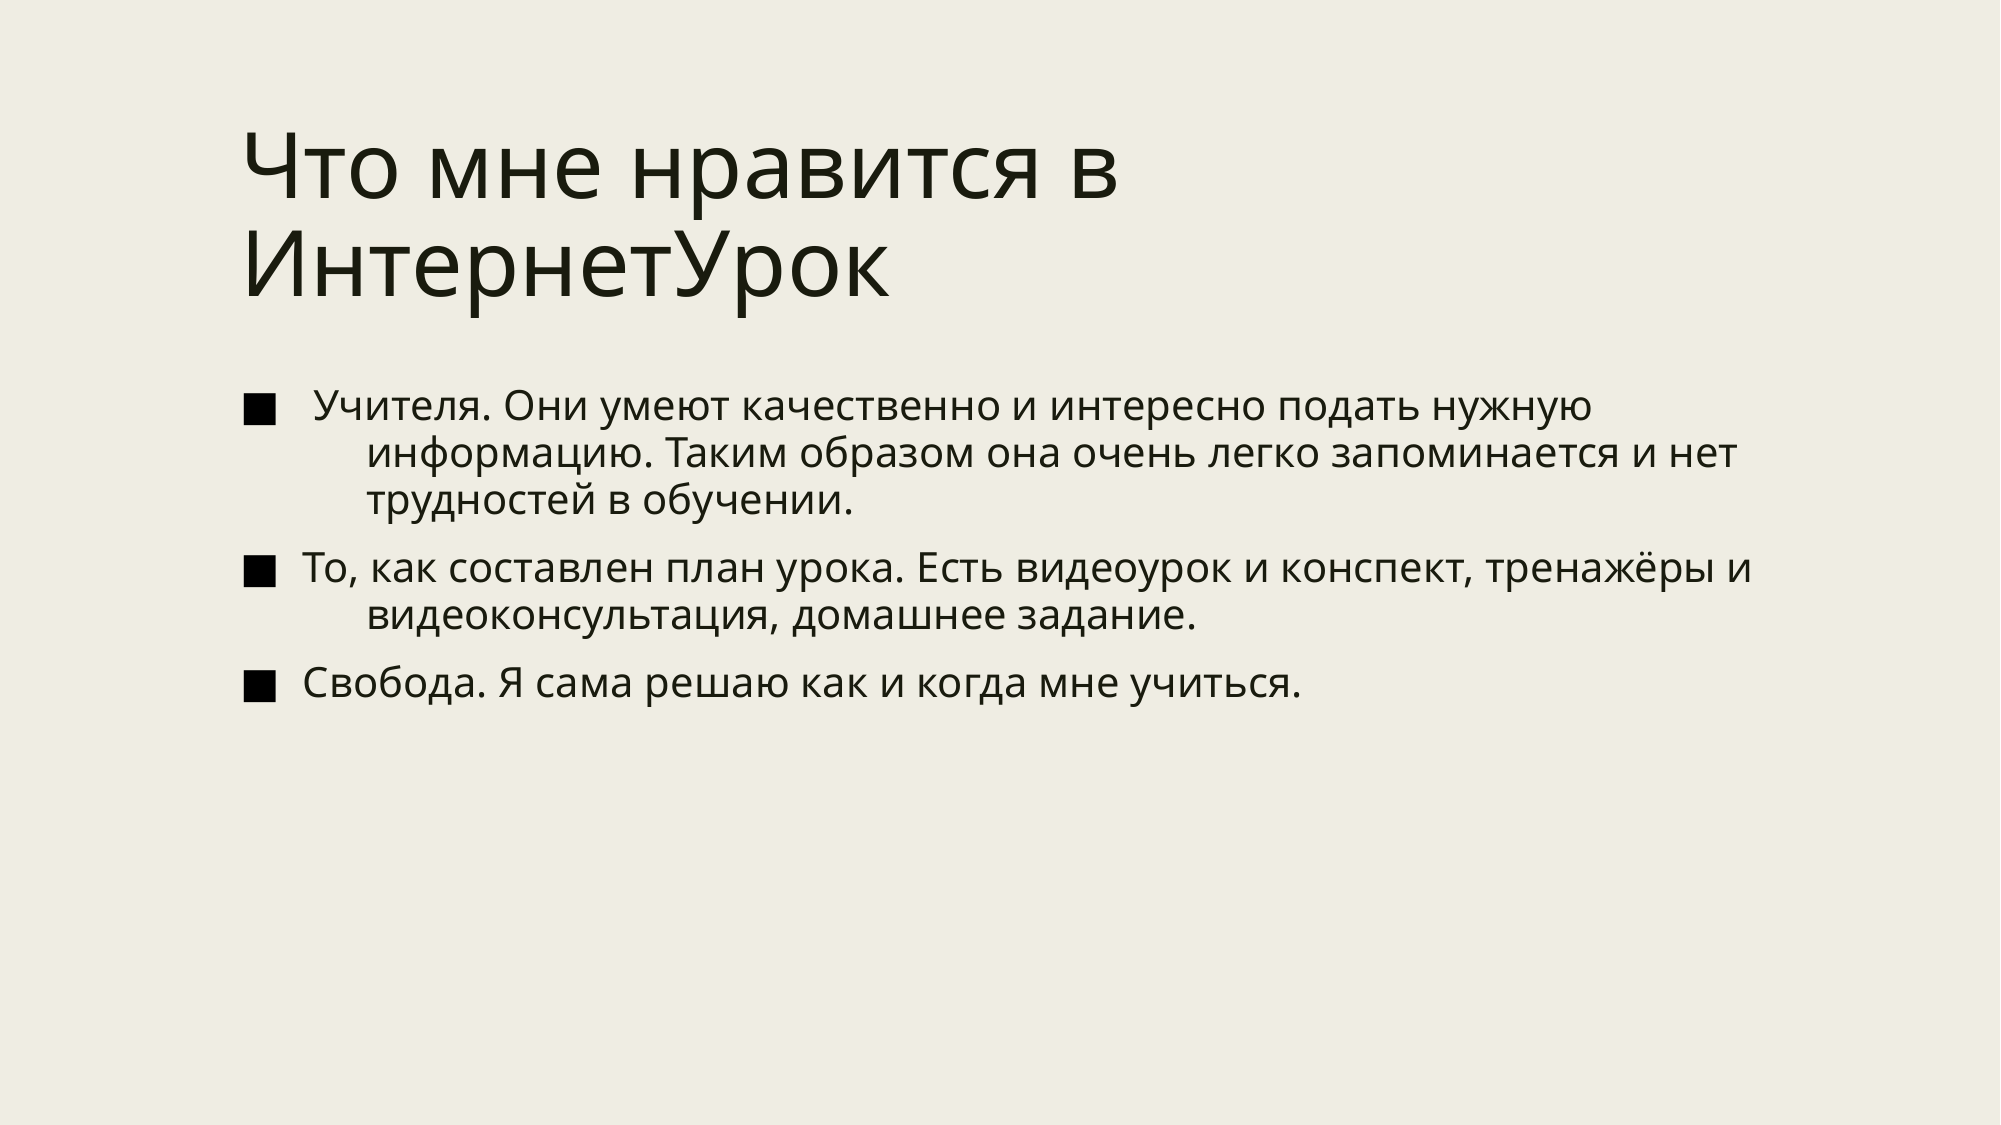

# Что мне нравится в ИнтернетУрок
 Учителя. Они умеют качественно и интересно подать нужную информацию. Таким образом она очень легко запоминается и нет трудностей в обучении.
То, как составлен план урока. Есть видеоурок и конспект, тренажёры и видеоконсультация, домашнее задание.
Свобода. Я сама решаю как и когда мне учиться.